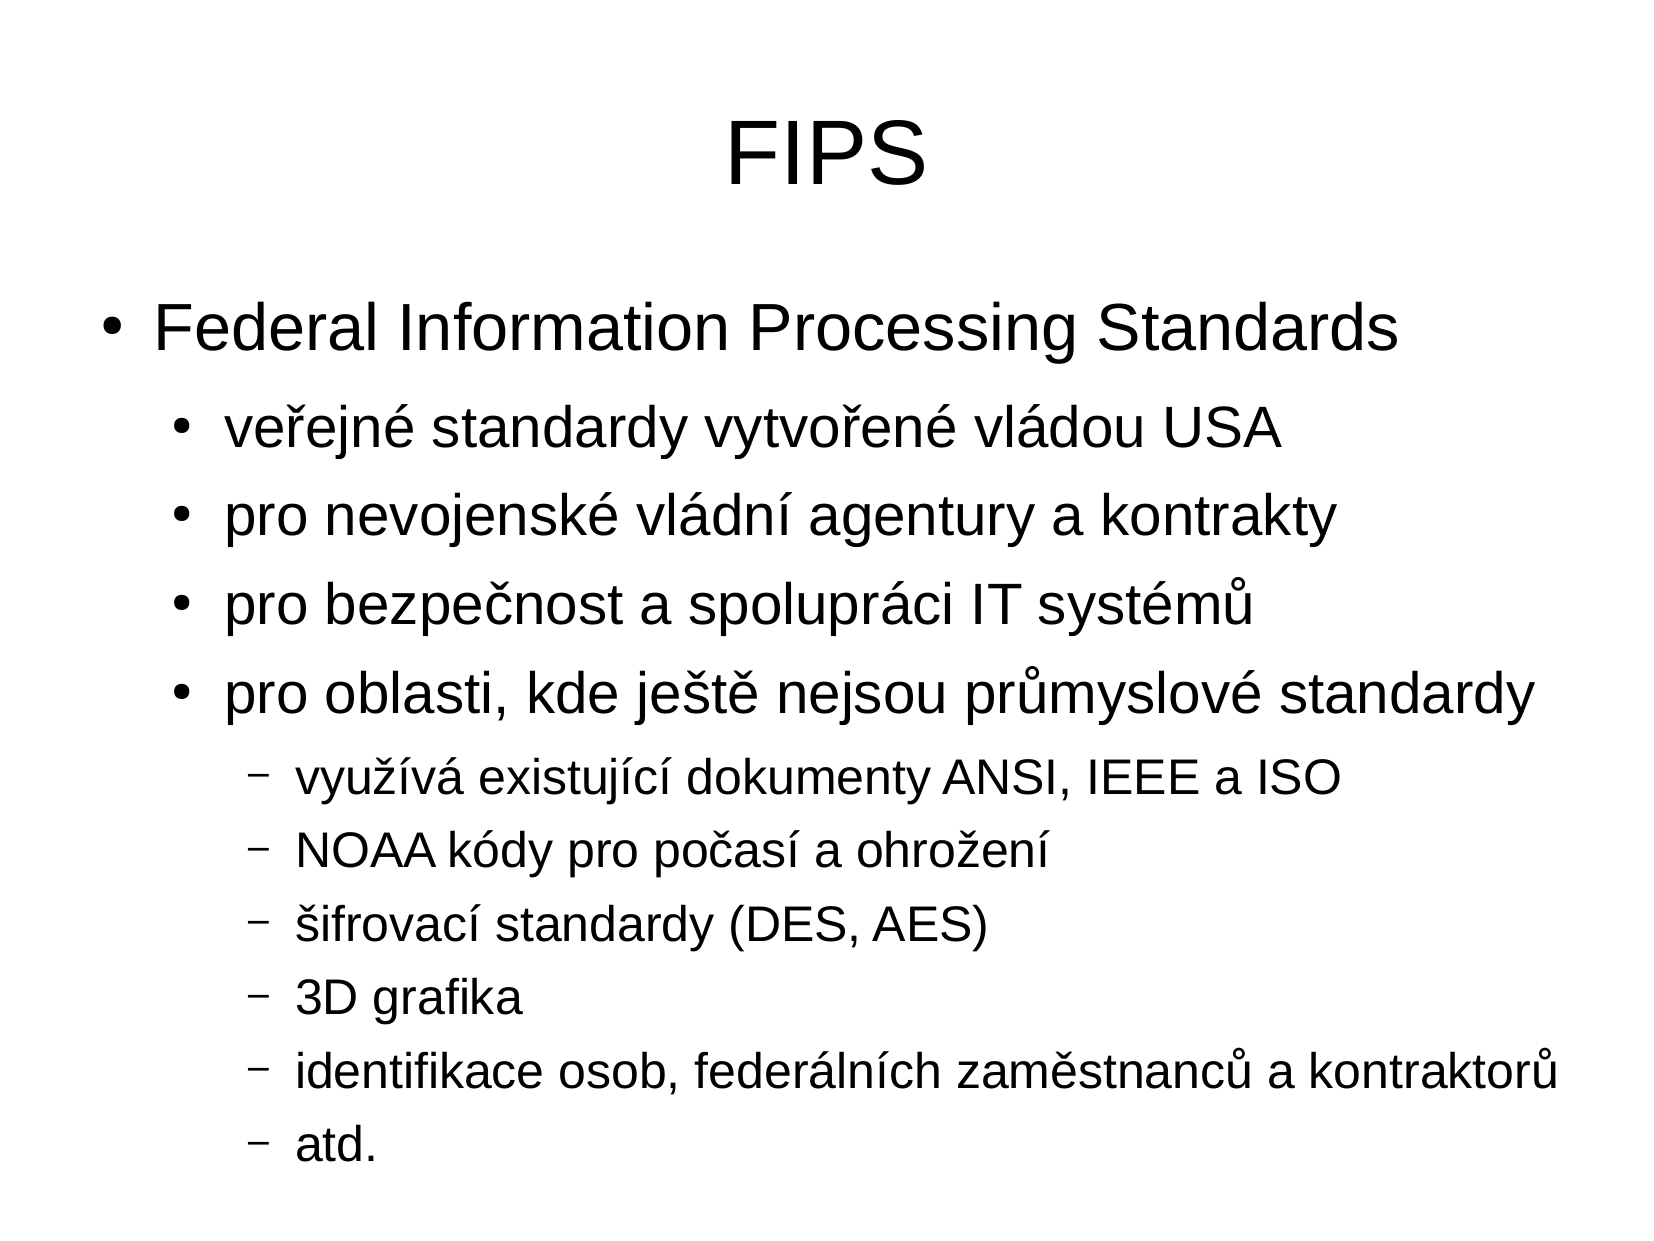

# FIPS
Federal Information Processing Standards
veřejné standardy vytvořené vládou USA
pro nevojenské vládní agentury a kontrakty
pro bezpečnost a spolupráci IT systémů
pro oblasti, kde ještě nejsou průmyslové standardy
využívá existující dokumenty ANSI, IEEE a ISO
NOAA kódy pro počasí a ohrožení
šifrovací standardy (DES, AES)
3D grafika
identifikace osob, federálních zaměstnanců a kontraktorů
atd.